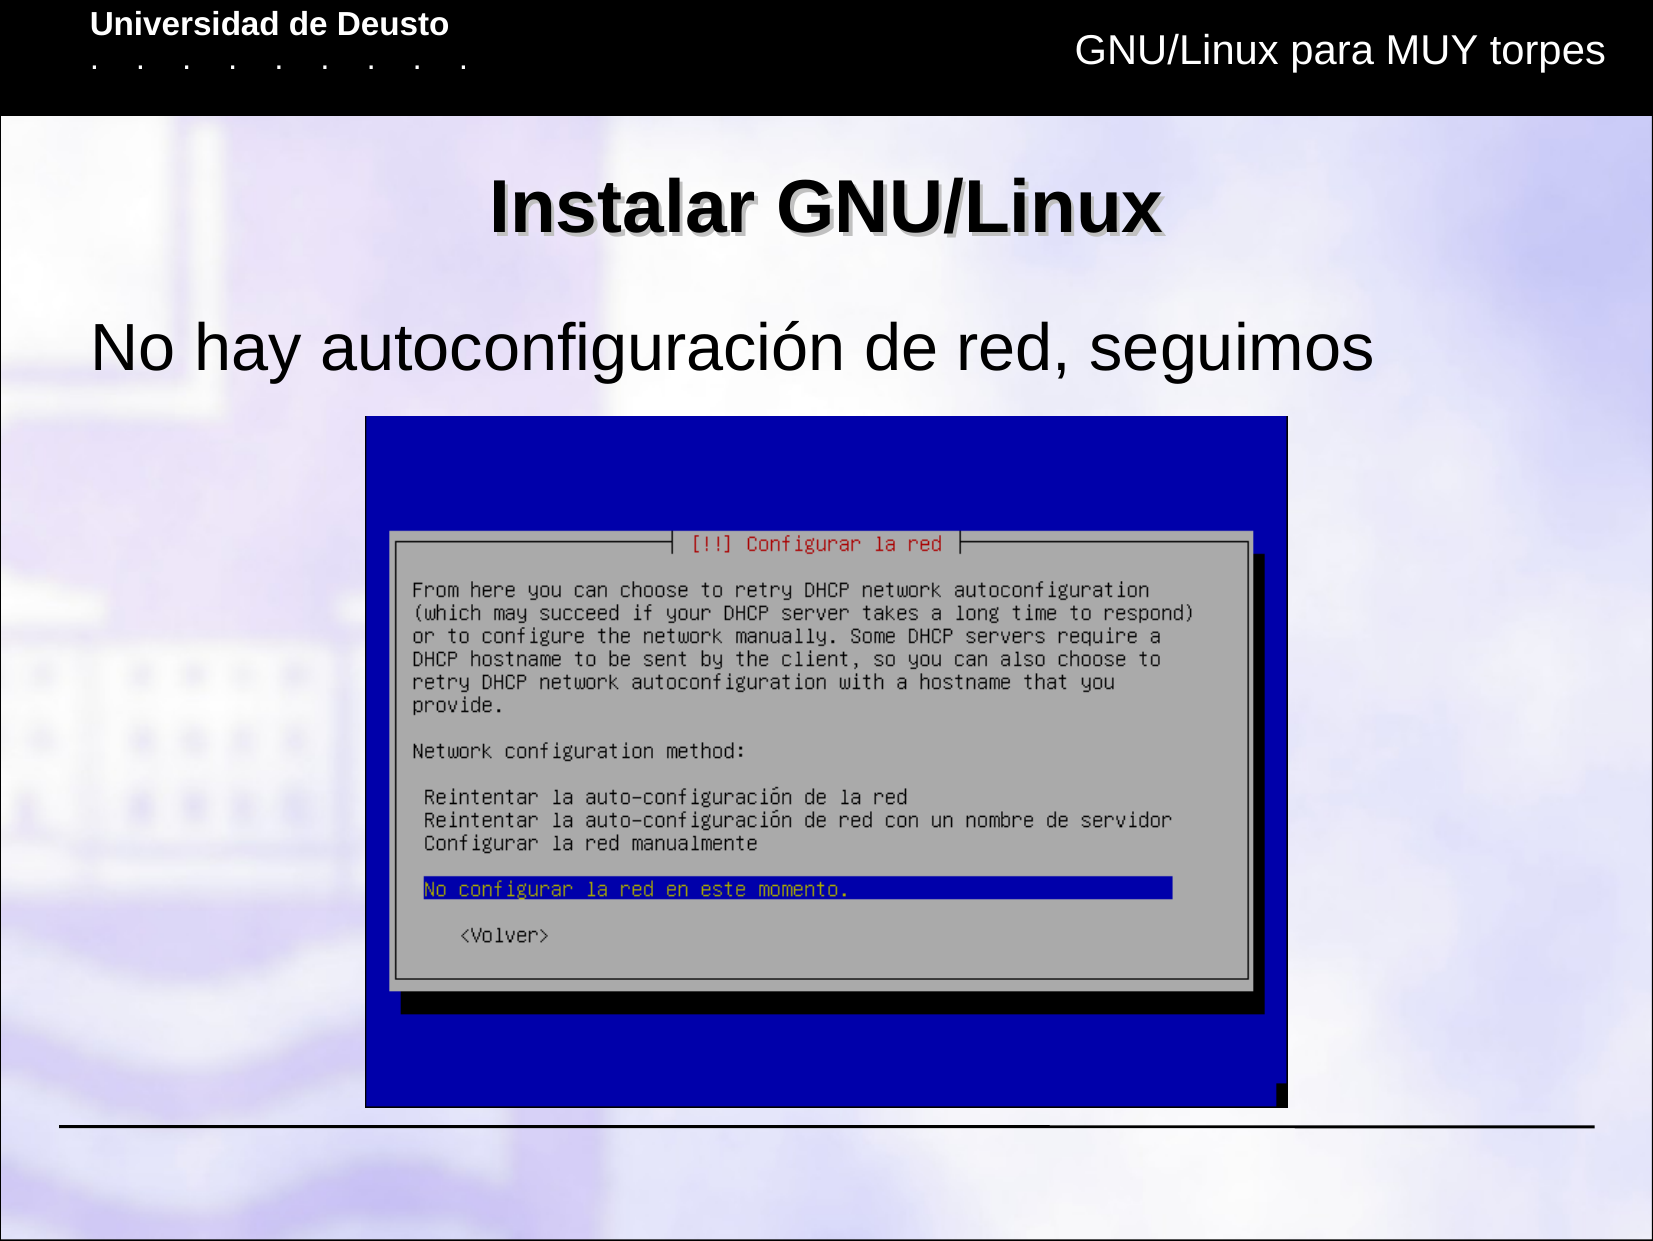

# Instalar GNU/Linux
No hay autoconfiguración de red, seguimos